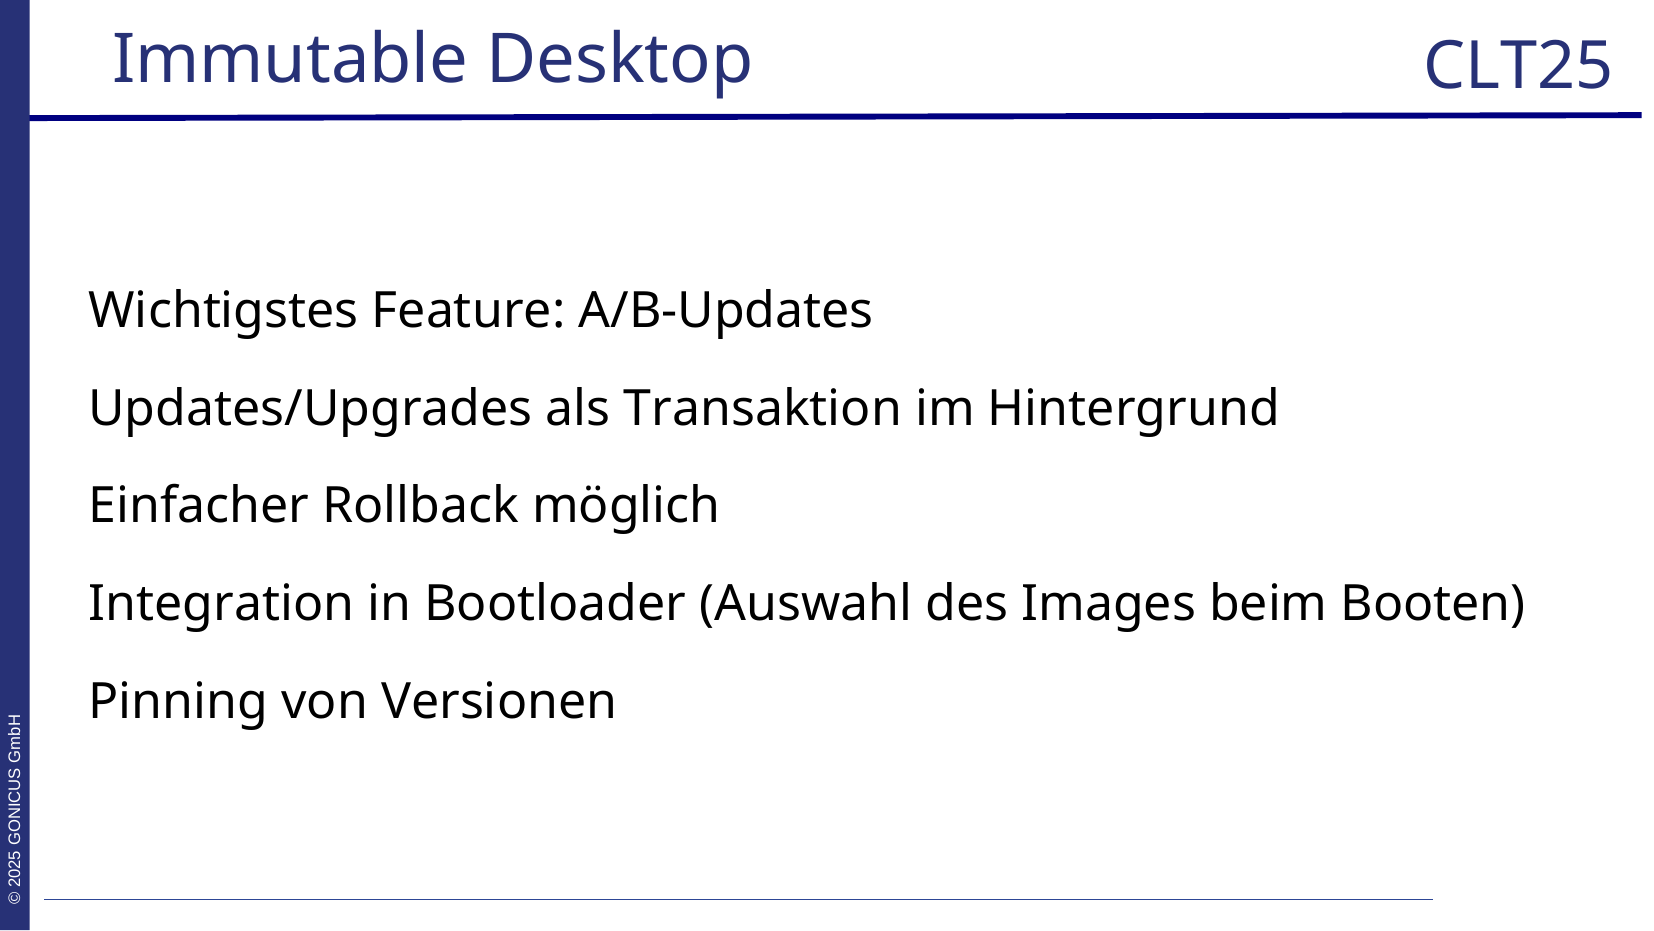

# Immutable Desktop
Wichtigstes Feature: A/B-Updates
Updates/Upgrades als Transaktion im Hintergrund
Einfacher Rollback möglich
Integration in Bootloader (Auswahl des Images beim Booten)
Pinning von Versionen